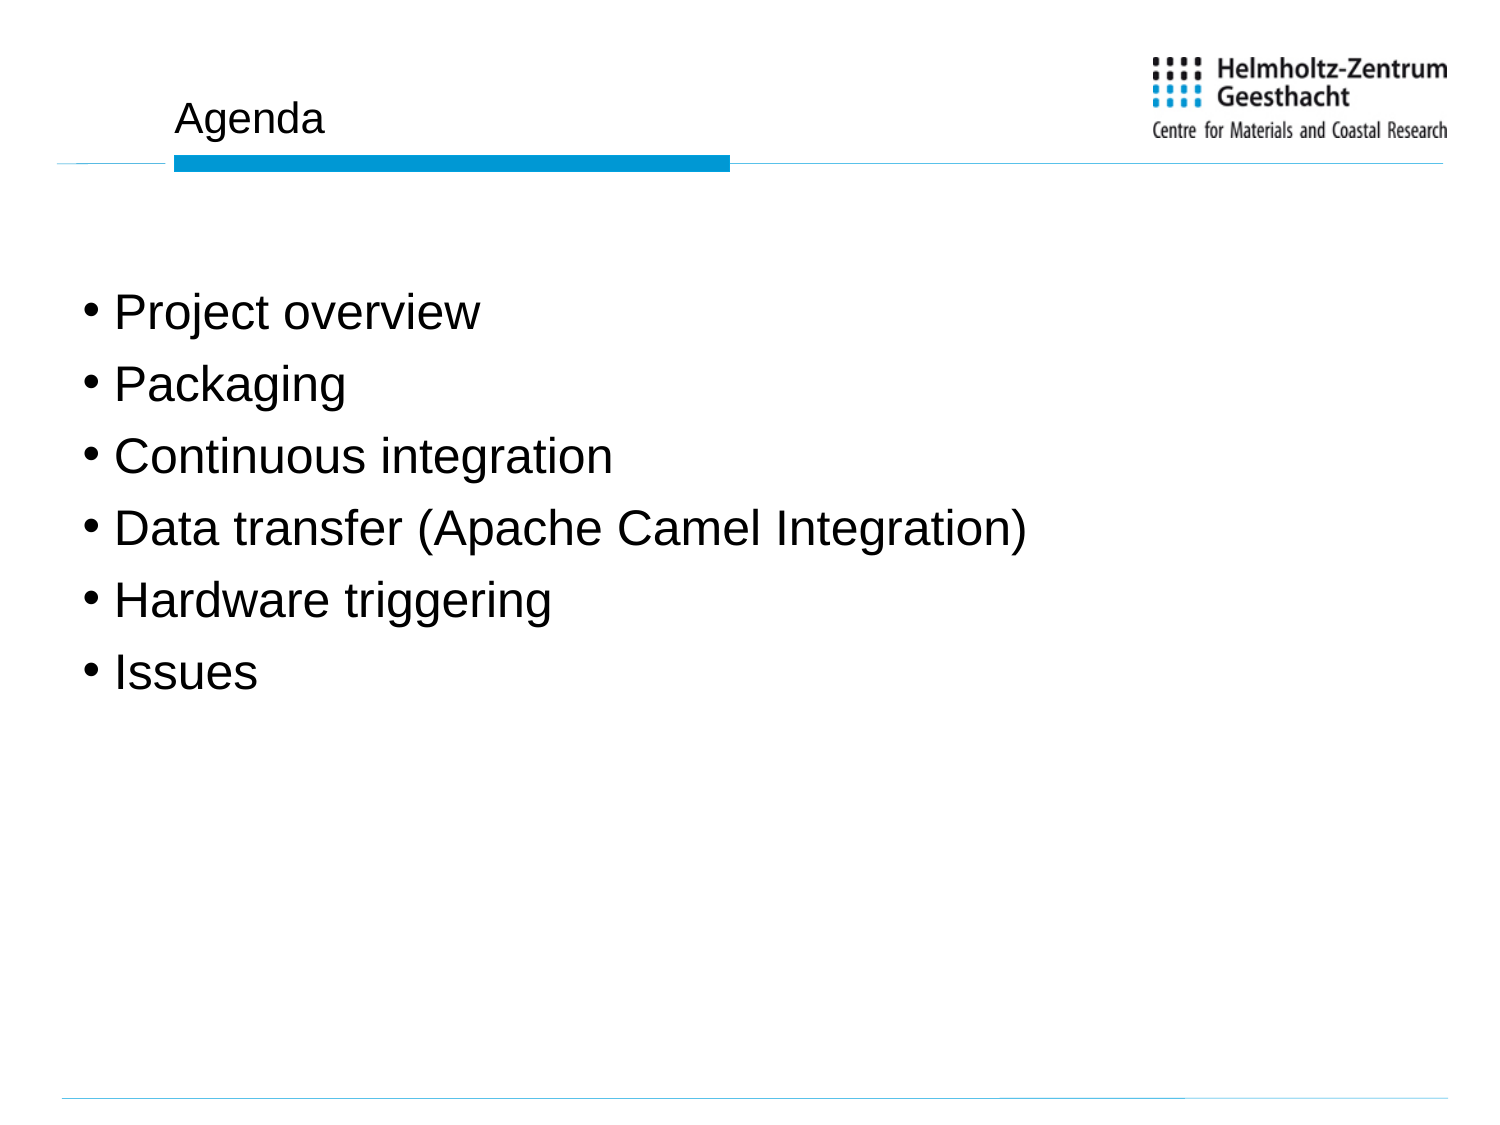

Agenda
 Project overview
 Packaging
 Continuous integration
 Data transfer (Apache Camel Integration)
 Hardware triggering
 Issues